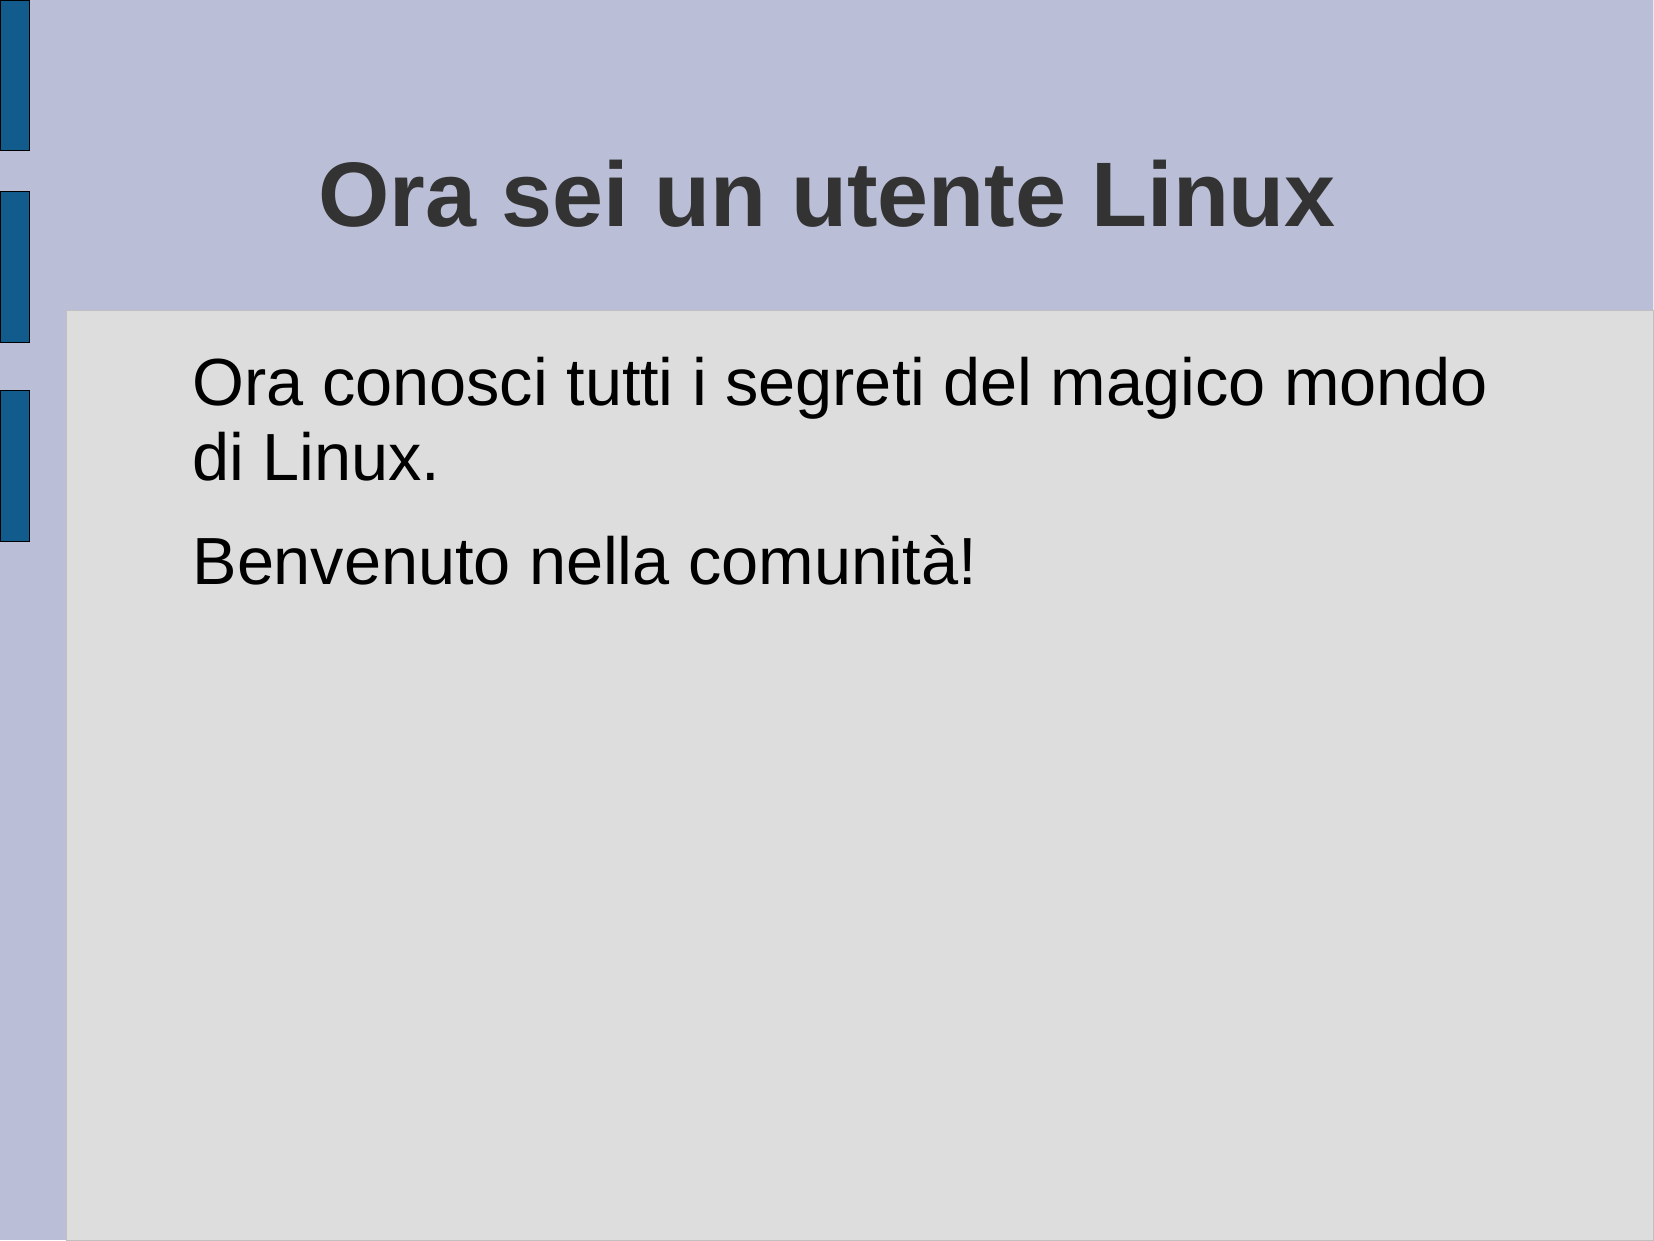

# Ora sei un utente Linux
Ora conosci tutti i segreti del magico mondo di Linux.
Benvenuto nella comunità!